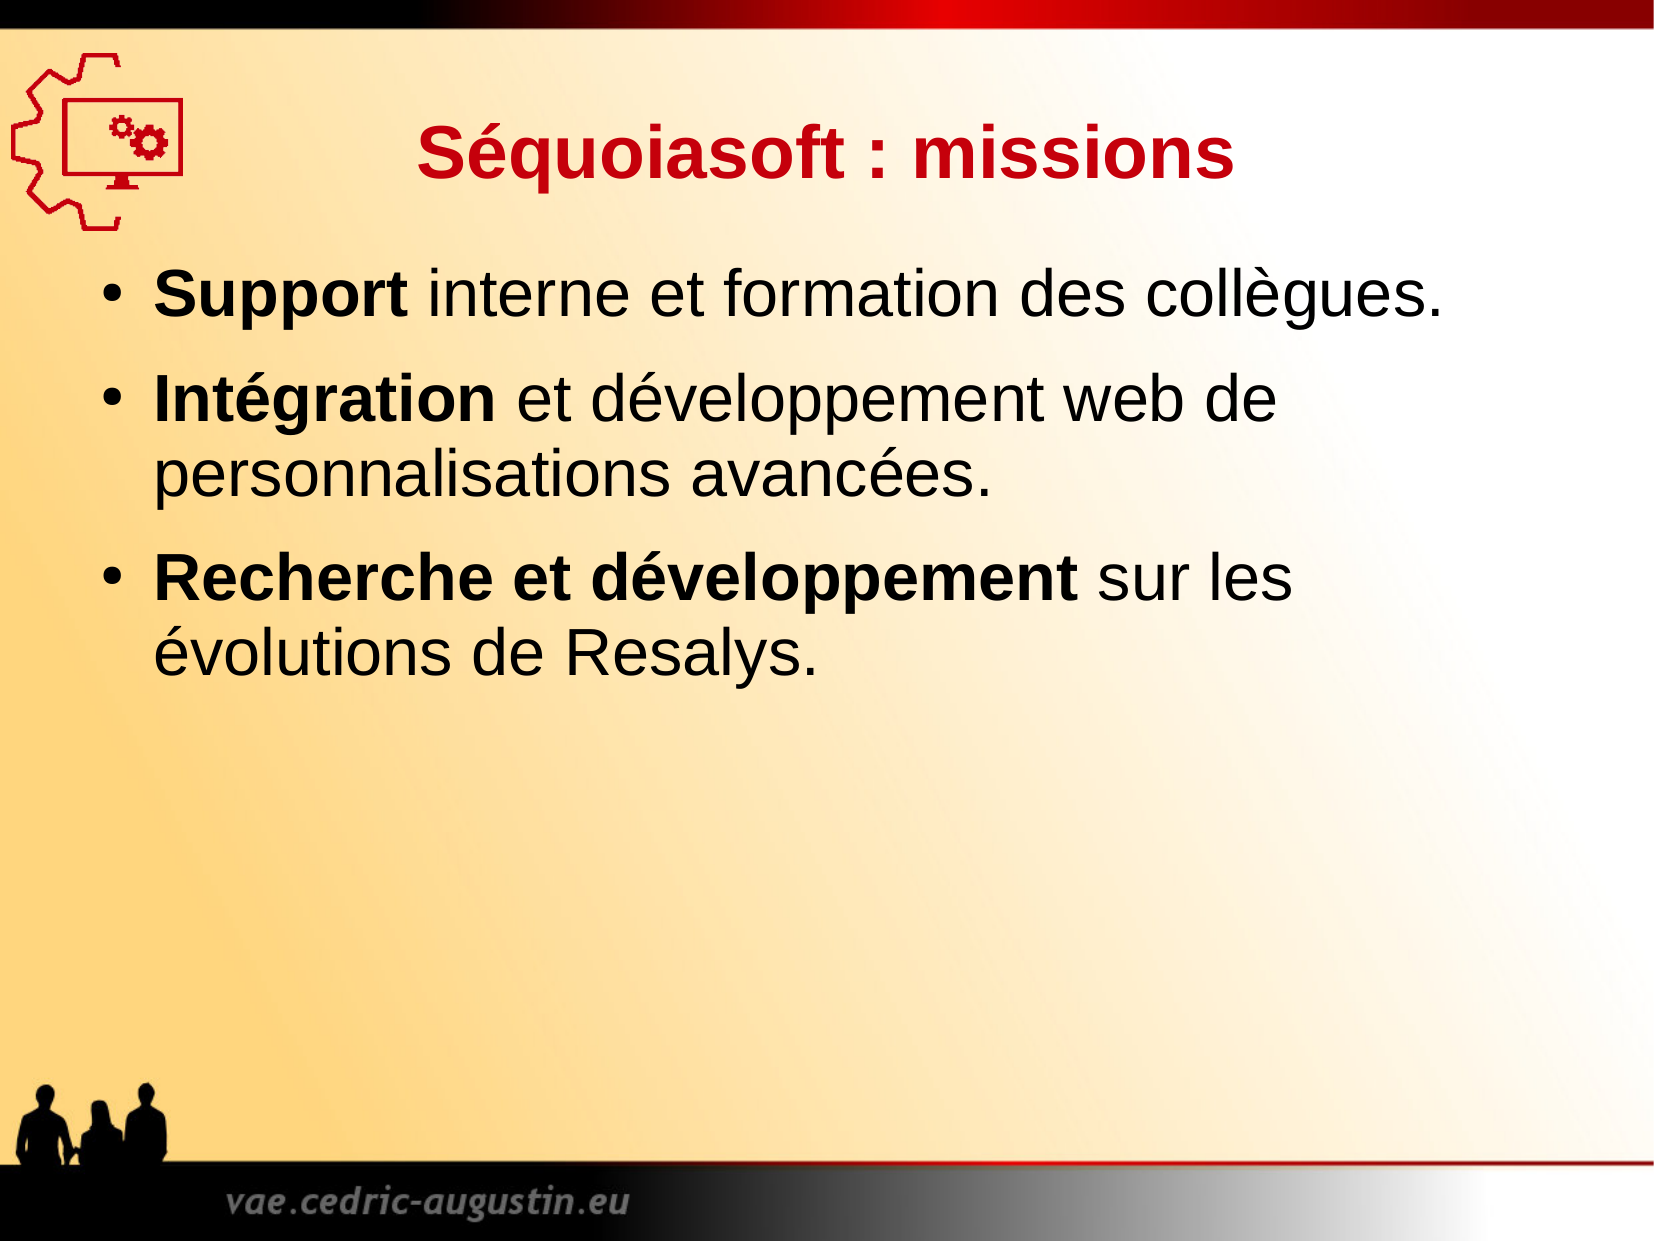

# Séquoiasoft : missions
Support interne et formation des collègues.
Intégration et développement web de personnalisations avancées.
Recherche et développement sur les évolutions de Resalys.